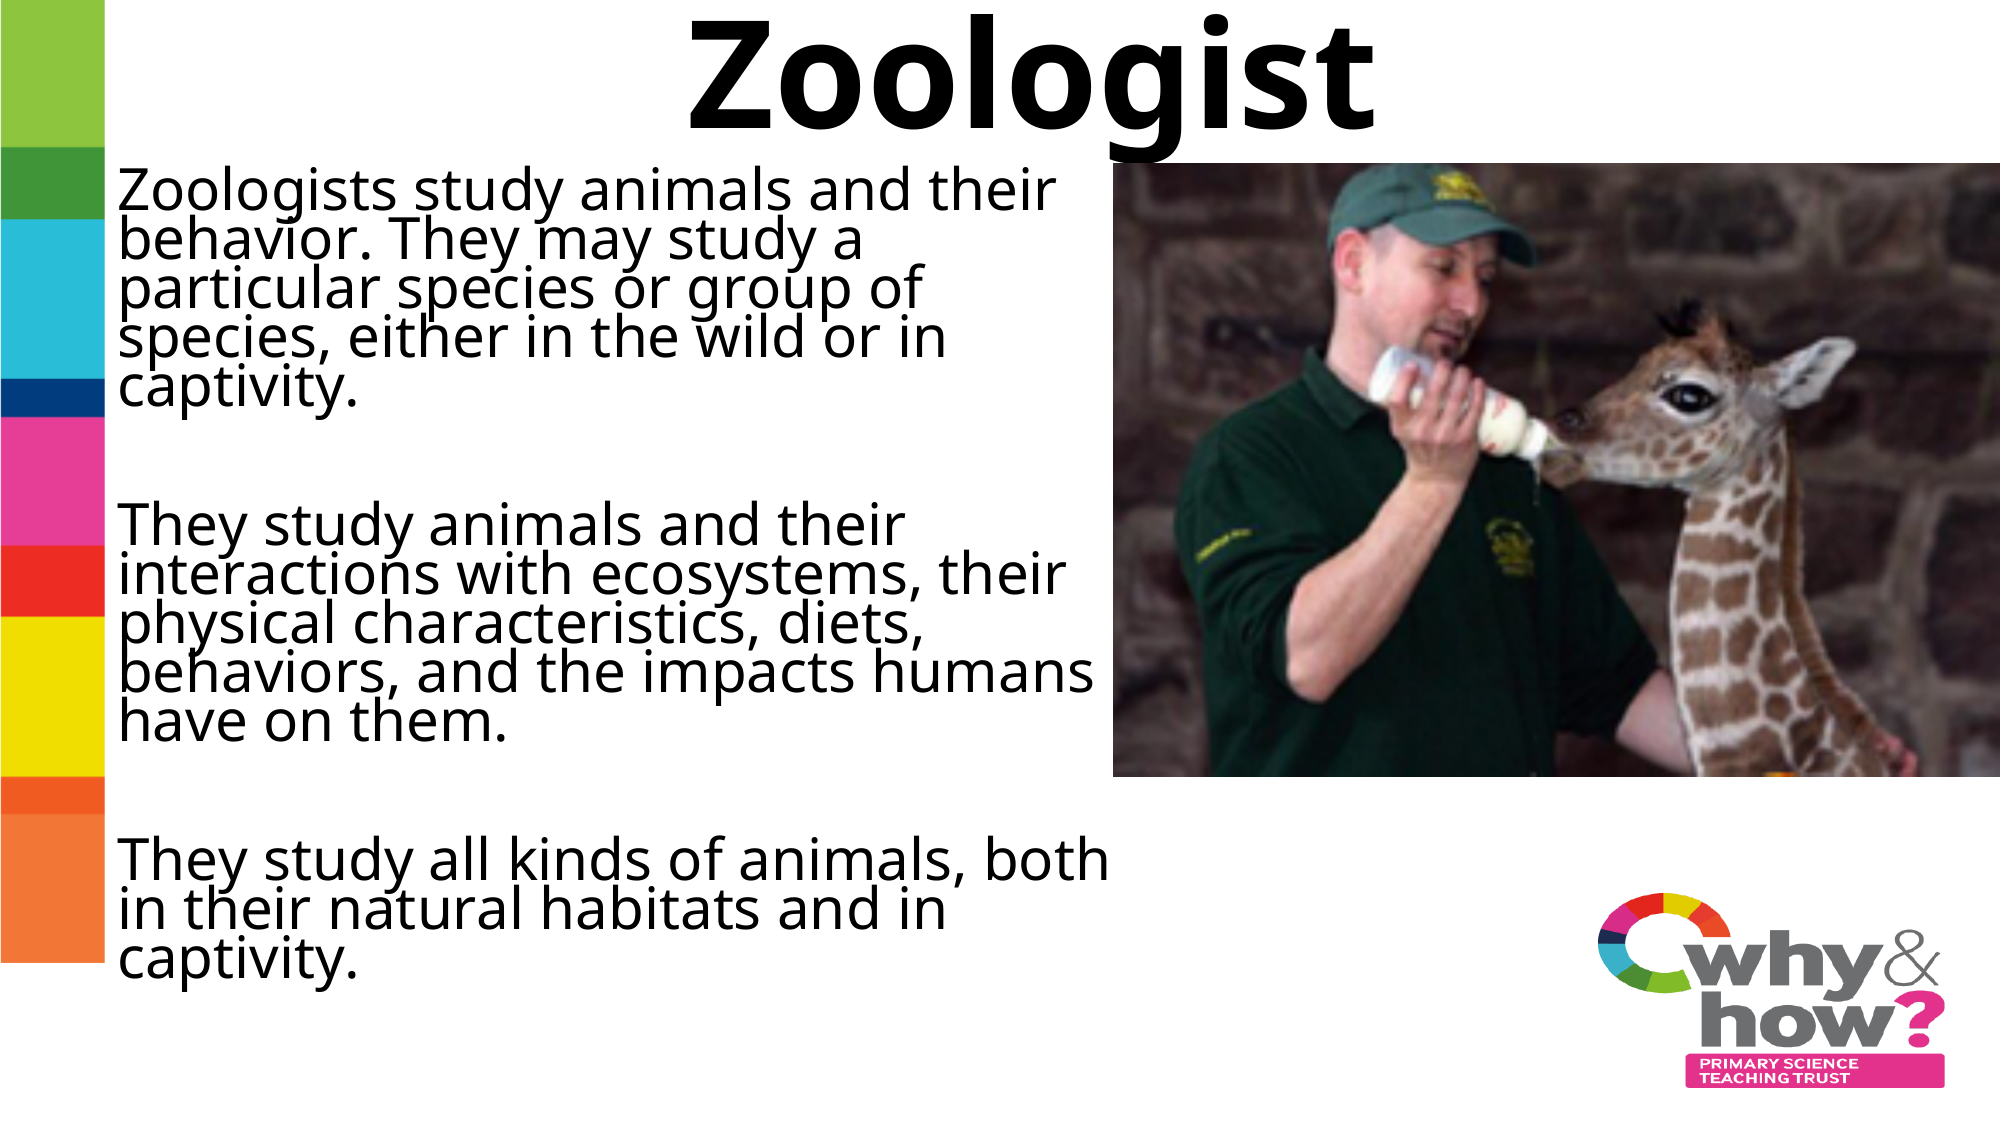

Zoologist
Zoologists study animals and their behavior. They may study a particular species or group of species, either in the wild or in captivity.
They study animals and their interactions with ecosystems, their physical characteristics, diets, behaviors, and the impacts humans have on them.
They study all kinds of animals, both in their natural habitats and in captivity.